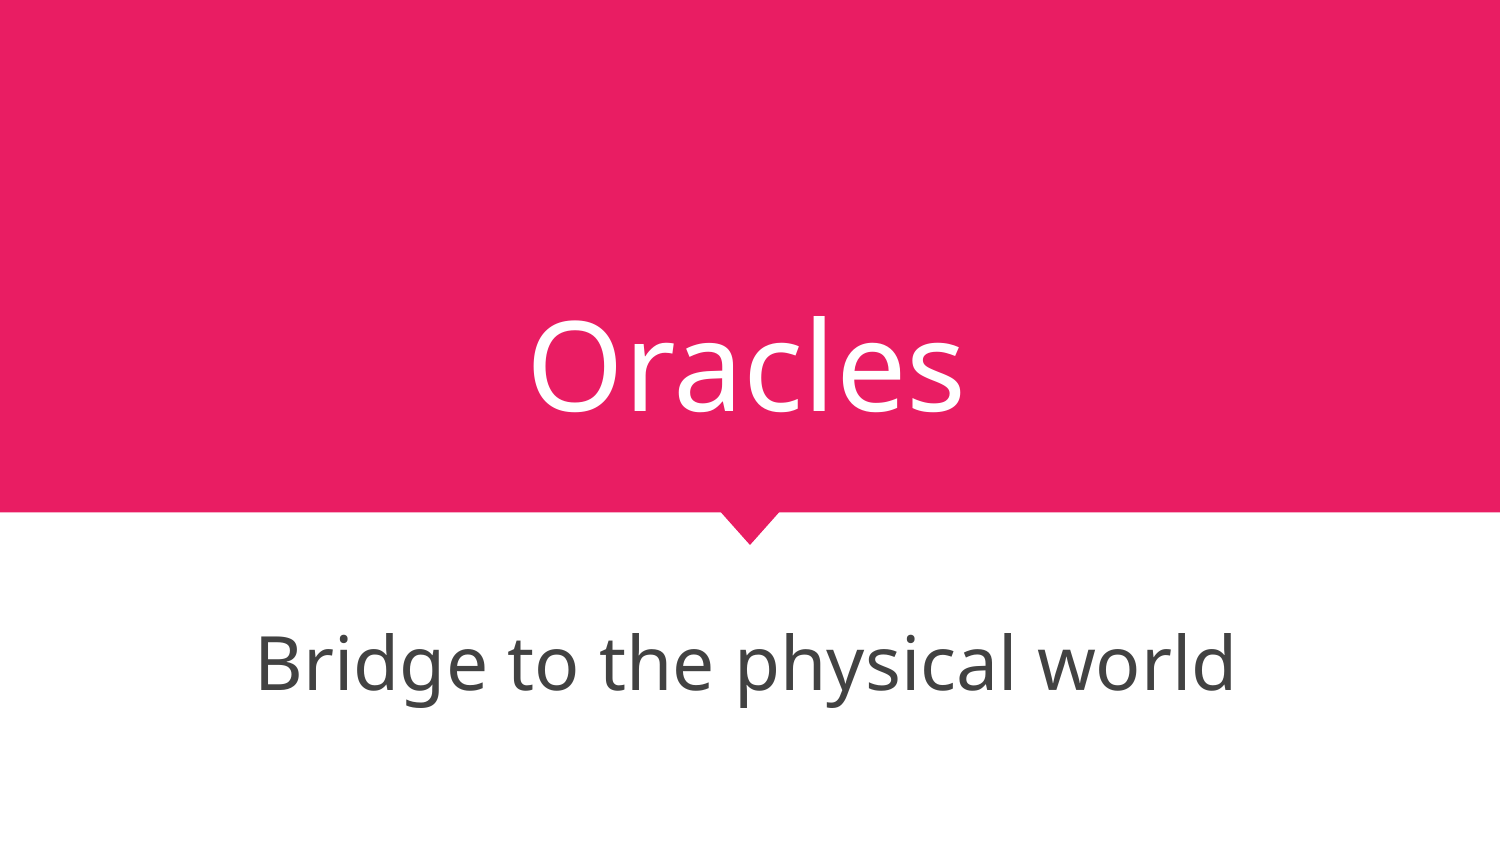

# Oracles
Bridge to the physical world